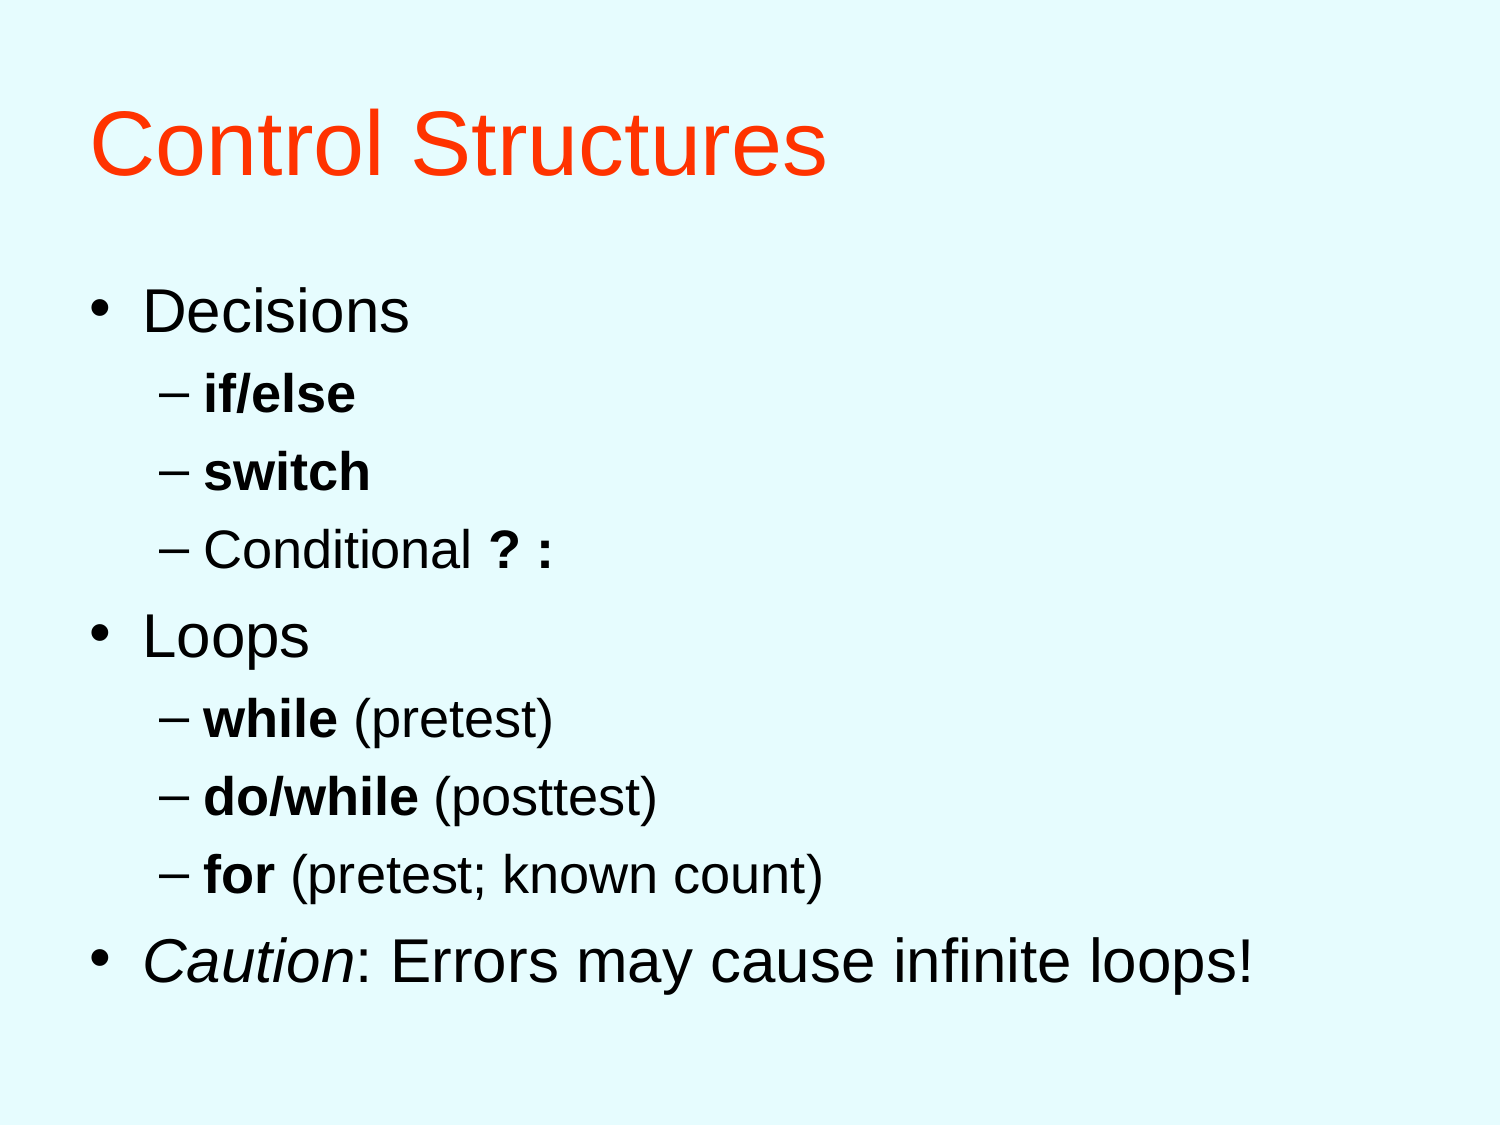

# Control Structures
Decisions
if/else
switch
Conditional ? :
Loops
while (pretest)
do/while (posttest)
for (pretest; known count)
Caution: Errors may cause infinite loops!